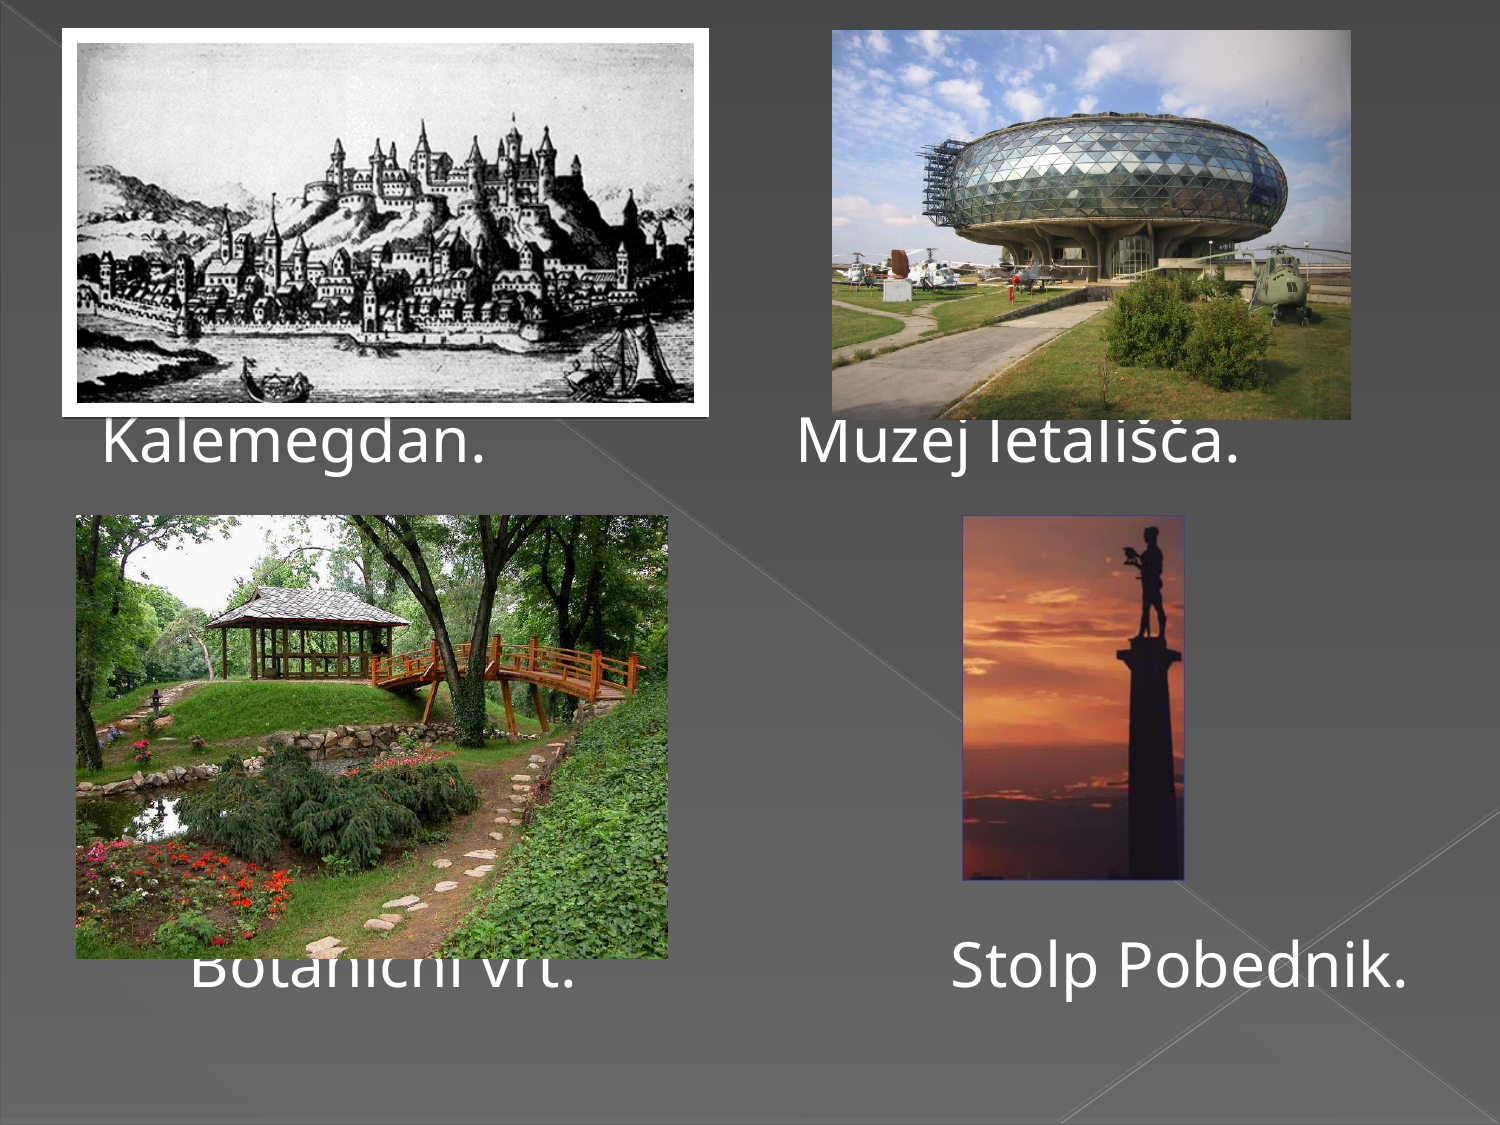

#
Kalemegdan. Muzej letališča.
Botanični vrt. Stolp Pobednik.